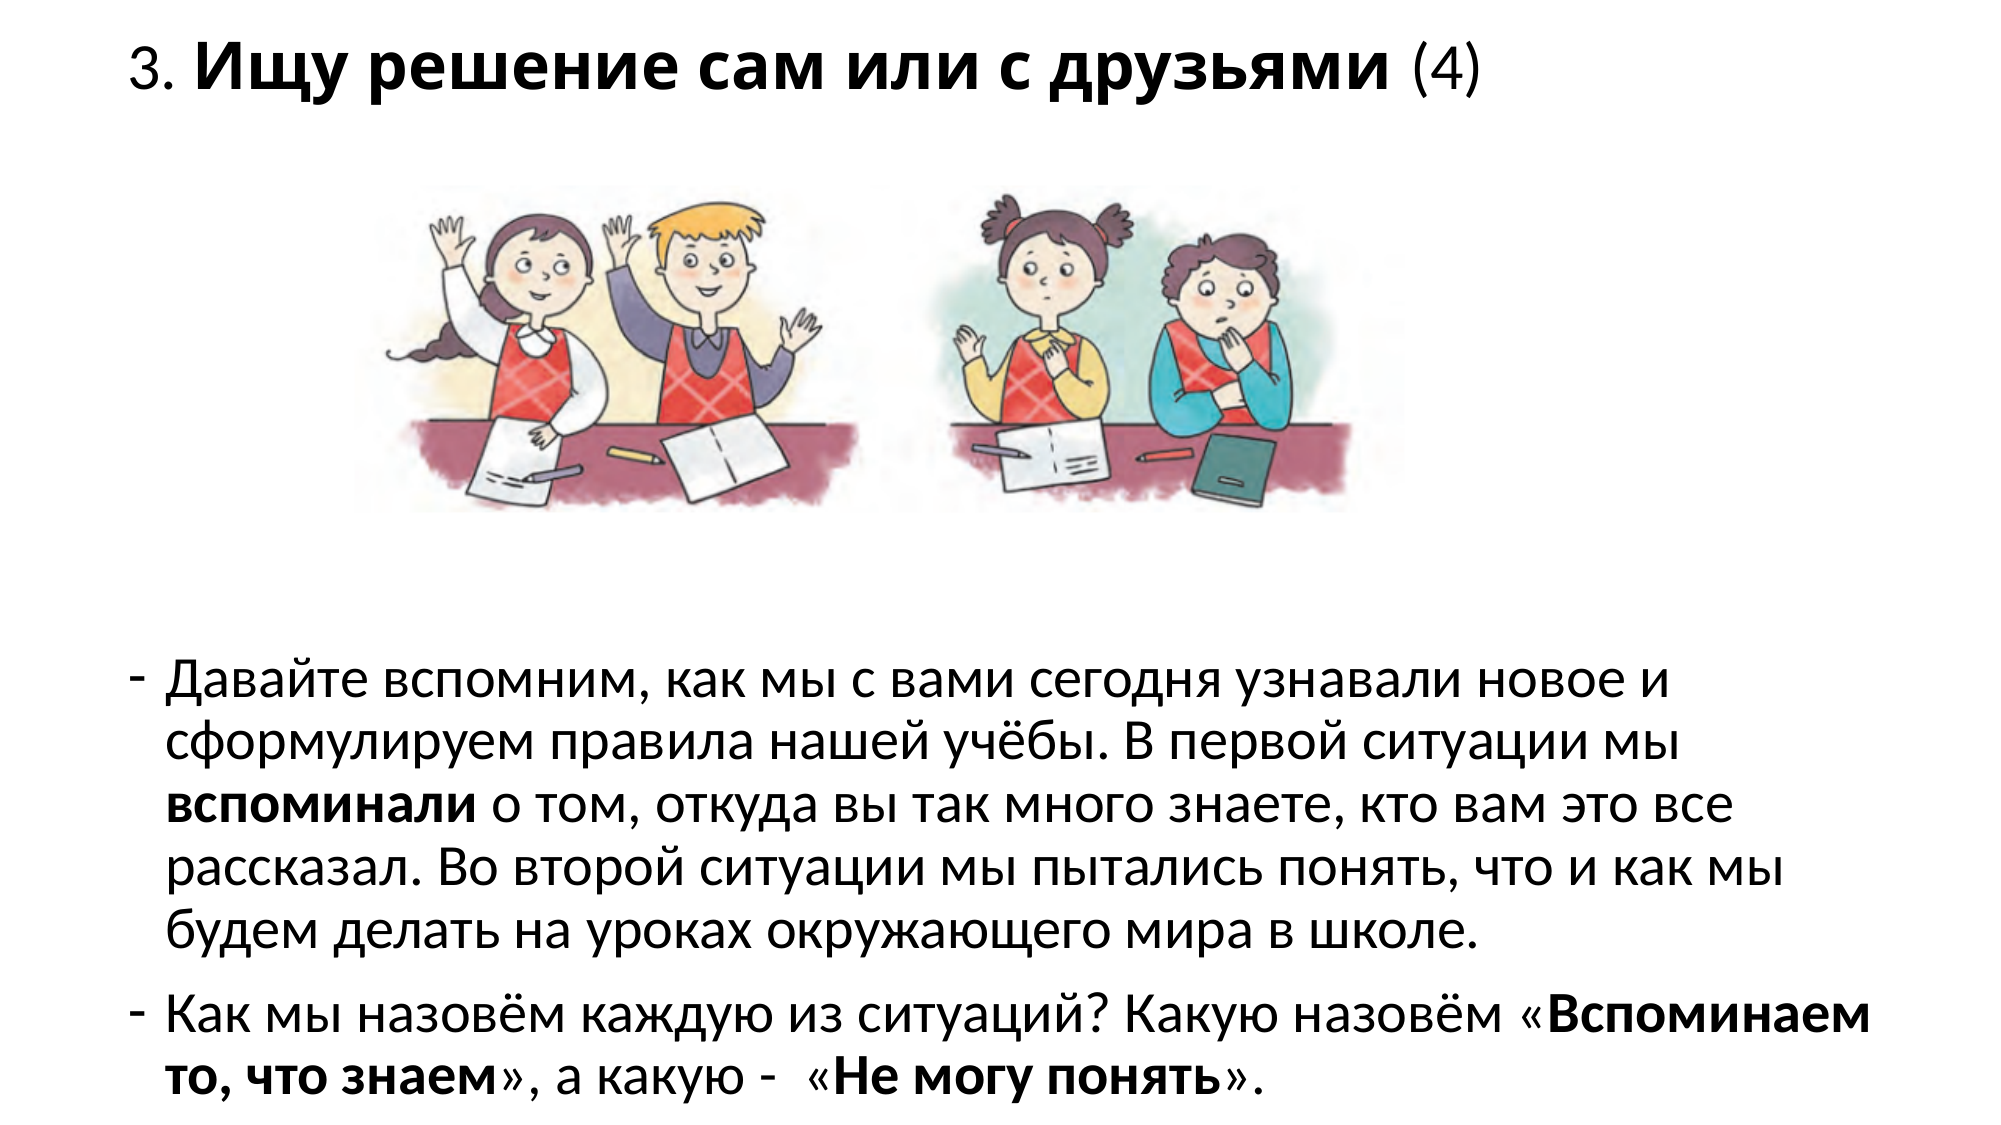

3. Ищу решение сам или с друзьями (4)
# Давайте вспомним, как мы с вами сегодня узнавали новое и сформулируем правила нашей учёбы. В первой ситуации мы вспоминали о том, откуда вы так много знаете, кто вам это все рассказал. Во второй ситуации мы пытались понять, что и как мы будем делать на уроках окружающего мира в школе.
Как мы назовём каждую из ситуаций? Какую назовём «Вспоминаем то, что знаем», а какую - «Не могу понять».